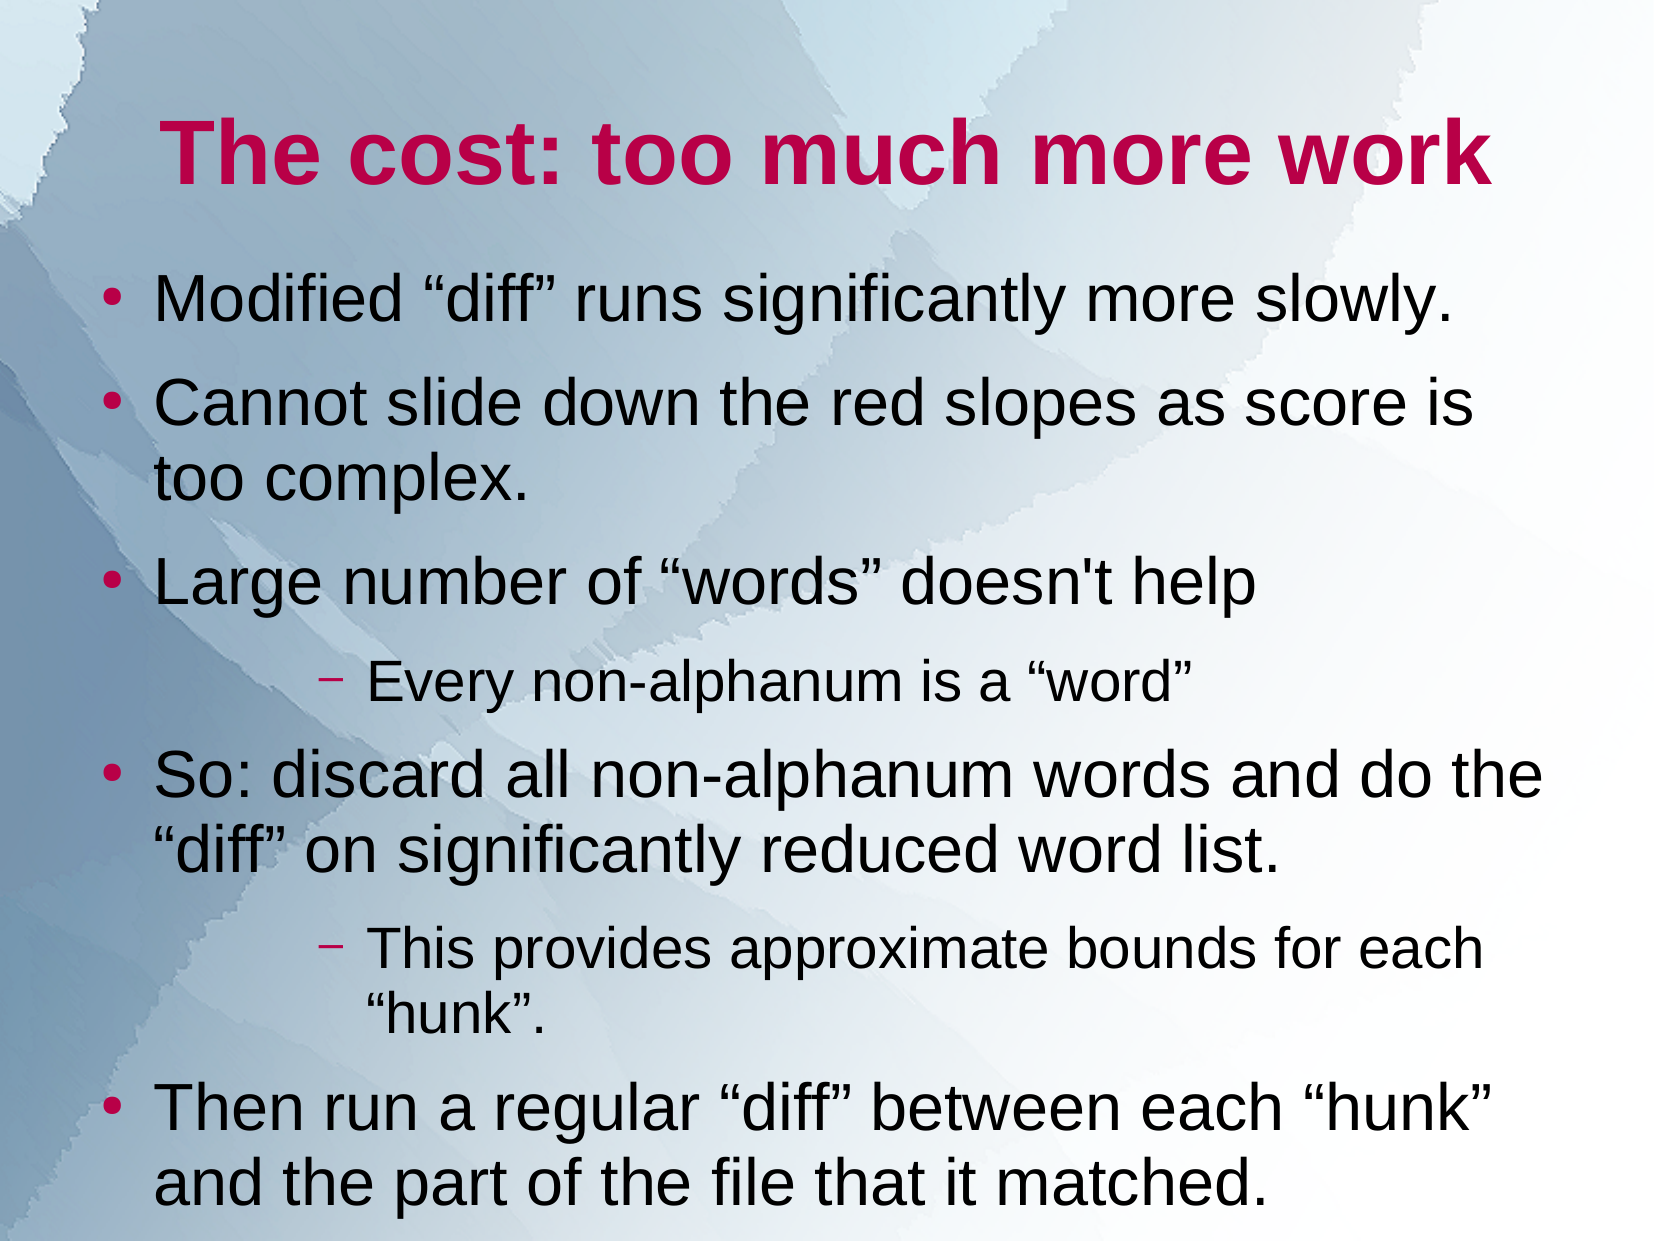

# The cost: too much more work
Modified “diff” runs significantly more slowly.
Cannot slide down the red slopes as score is too complex.
Large number of “words” doesn't help
Every non-alphanum is a “word”
So: discard all non-alphanum words and do the “diff” on significantly reduced word list.
This provides approximate bounds for each “hunk”.
Then run a regular “diff” between each “hunk” and the part of the file that it matched.